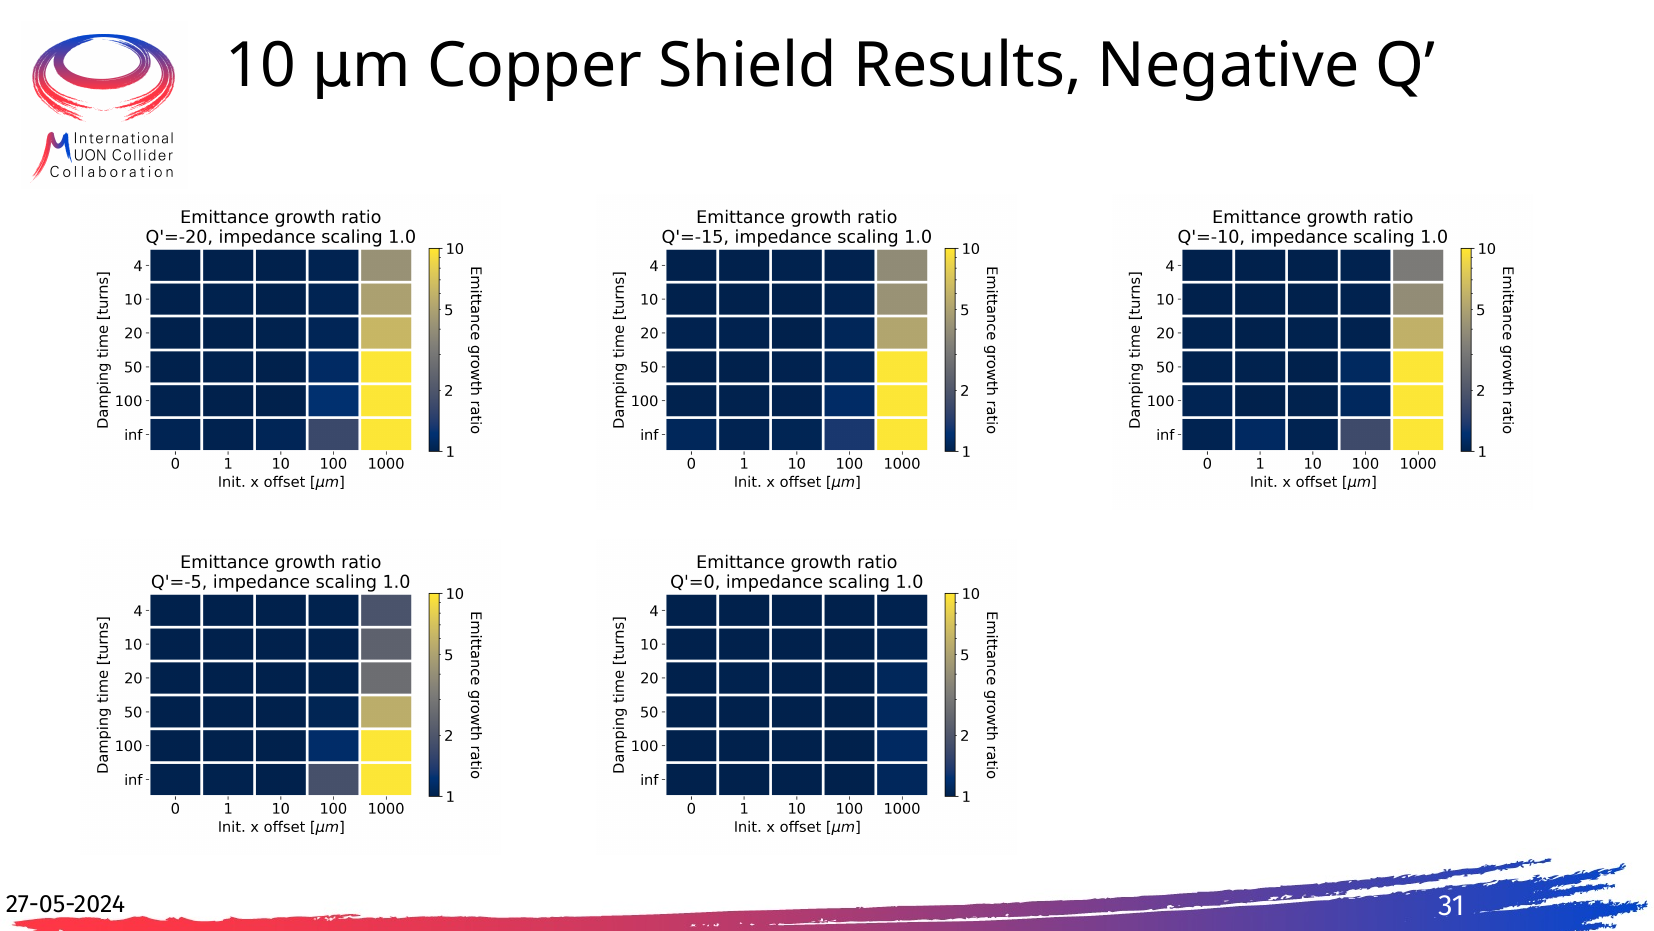

# 10 μm Copper Shield Results, Negative Q’
27-05-2024
31